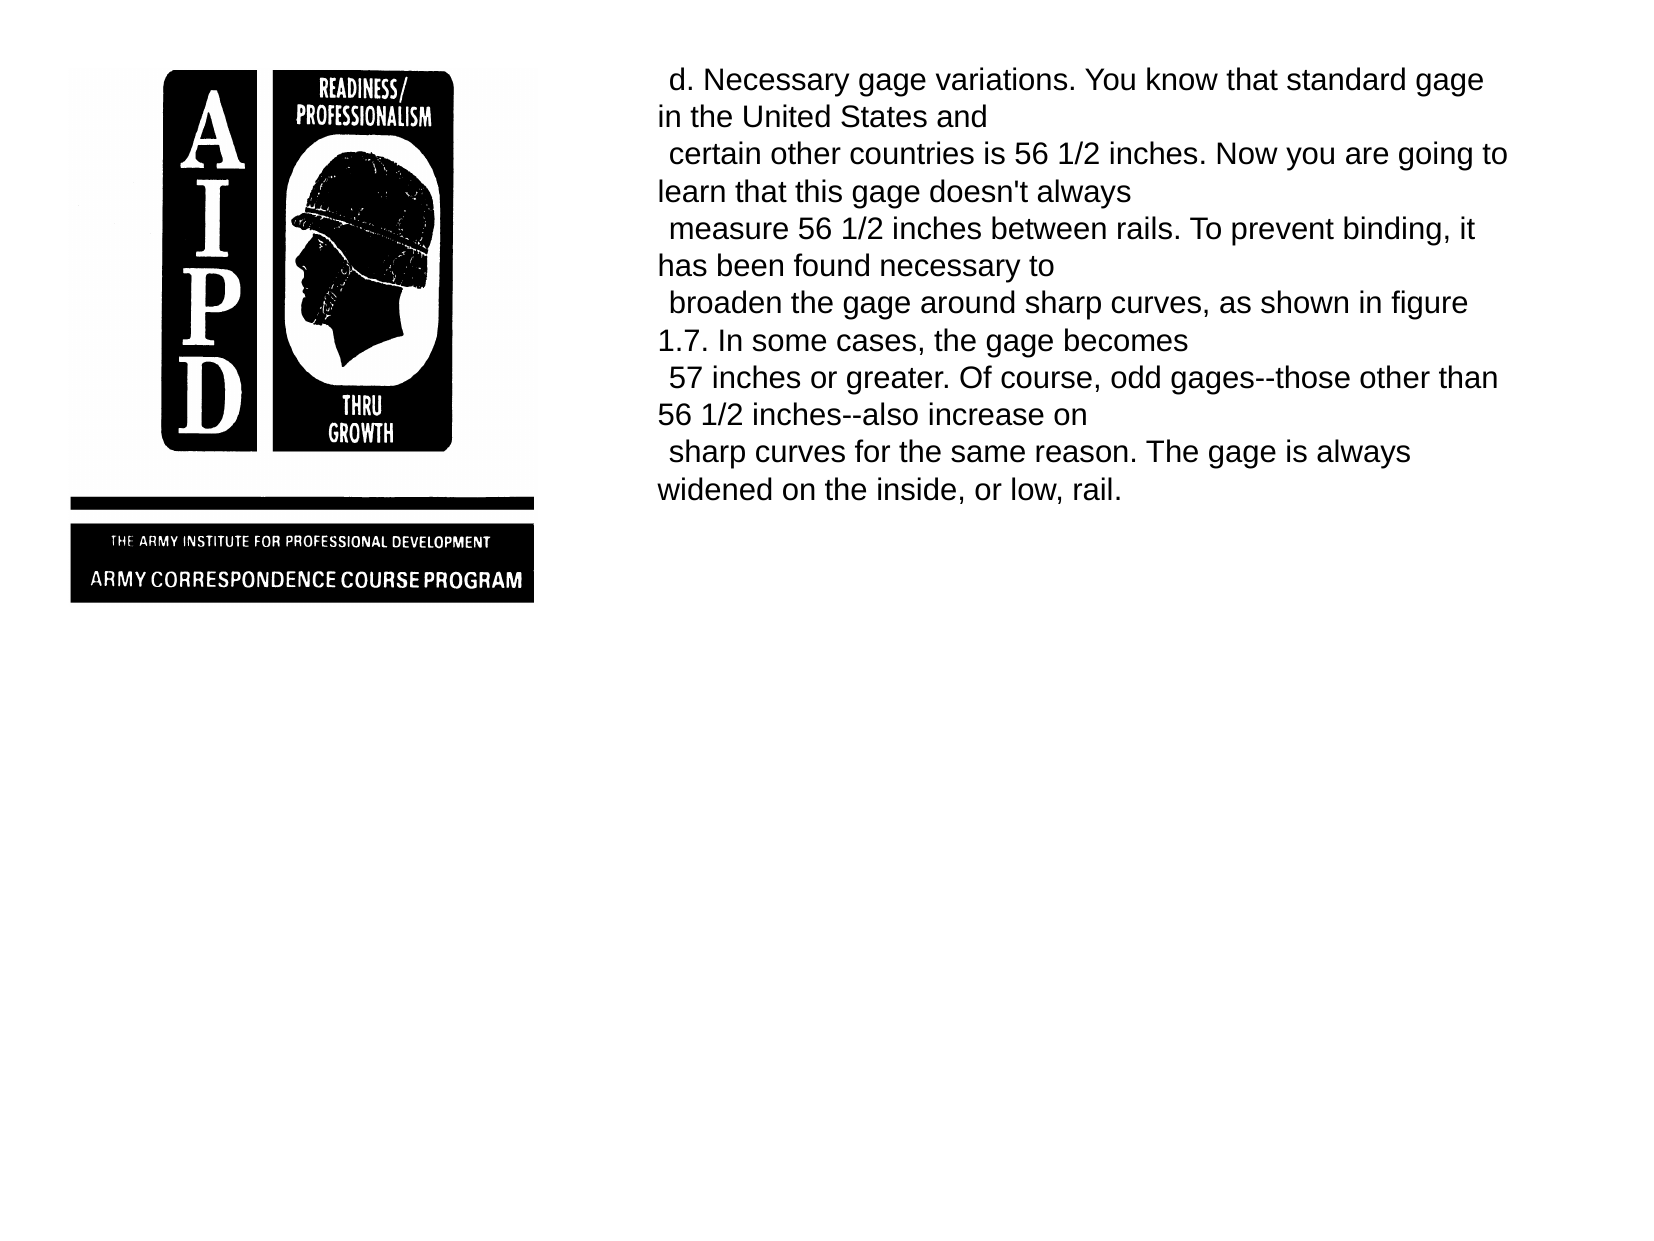

d. Necessary gage variations. You know that standard gage in the United States and
certain other countries is 56 1/2 inches. Now you are going to learn that this gage doesn't always
measure 56 1/2 inches between rails. To prevent binding, it has been found necessary to
broaden the gage around sharp curves, as shown in figure 1.7. In some cases, the gage becomes
57 inches or greater. Of course, odd gages--those other than 56 1/2 inches--also increase on
sharp curves for the same reason. The gage is always widened on the inside, or low, rail.